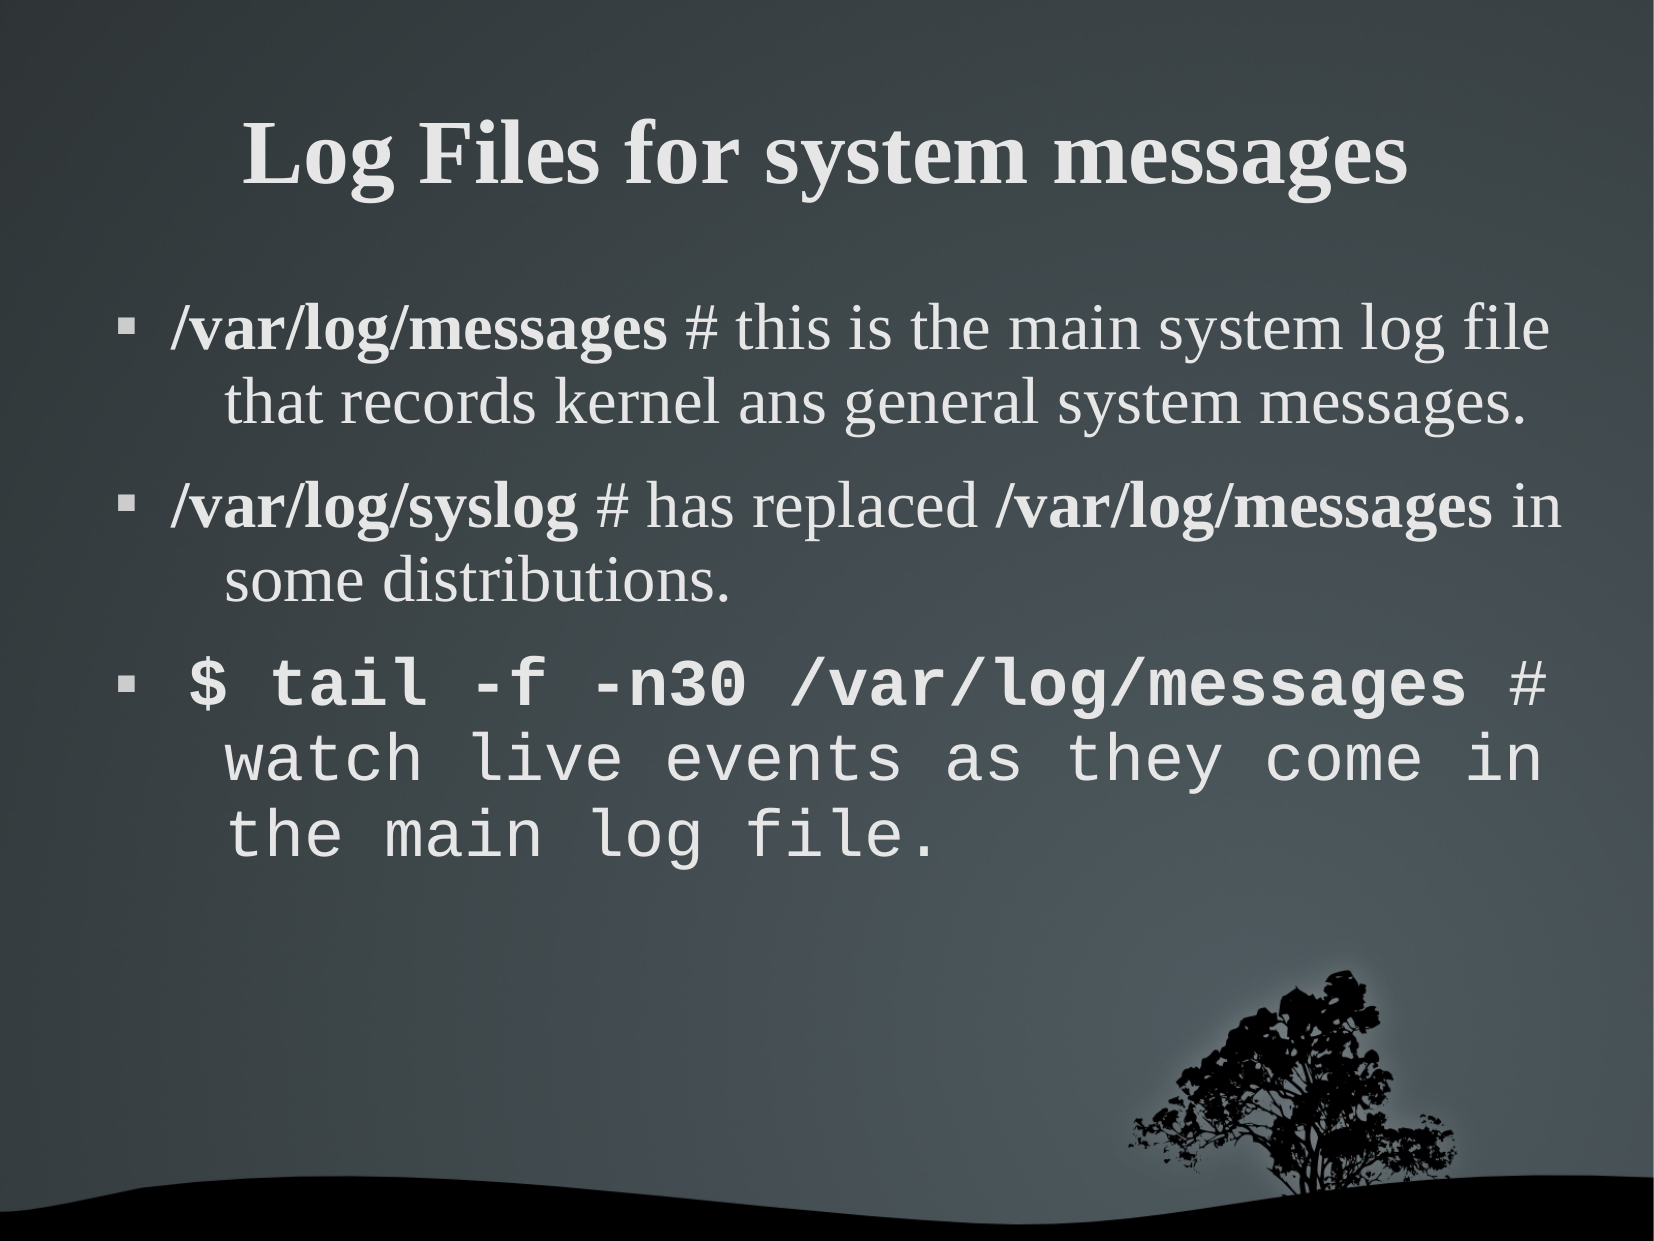

# Log Files for system messages
/var/log/messages # this is the main system log file that records kernel ans general system messages.
/var/log/syslog # has replaced /var/log/messages in some distributions.
 $ tail -f -n30 /var/log/messages # watch live events as they come in the main log file.